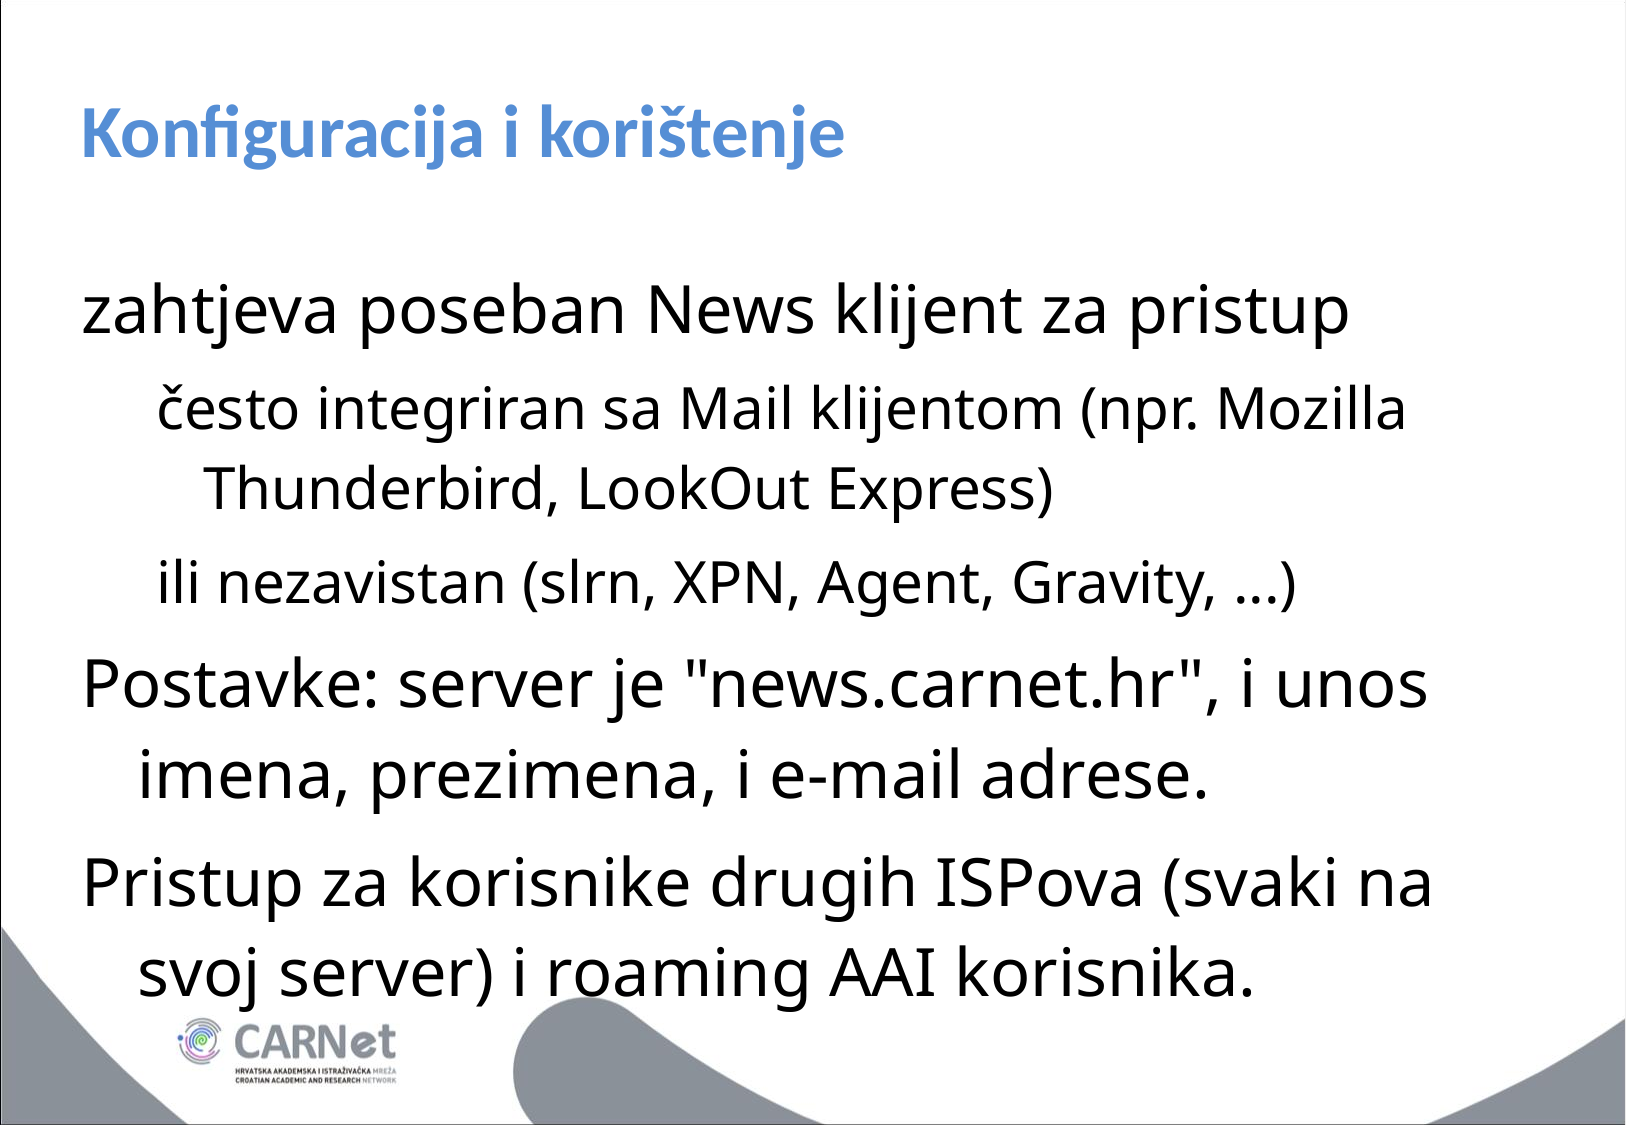

# Konfiguracija i korištenje
zahtjeva poseban News klijent za pristup
često integriran sa Mail klijentom (npr. Mozilla Thunderbird, LookOut Express)
ili nezavistan (slrn, XPN, Agent, Gravity, ...)
Postavke: server je "news.carnet.hr", i unos imena, prezimena, i e-mail adrese.
Pristup za korisnike drugih ISPova (svaki na svoj server) i roaming AAI korisnika.